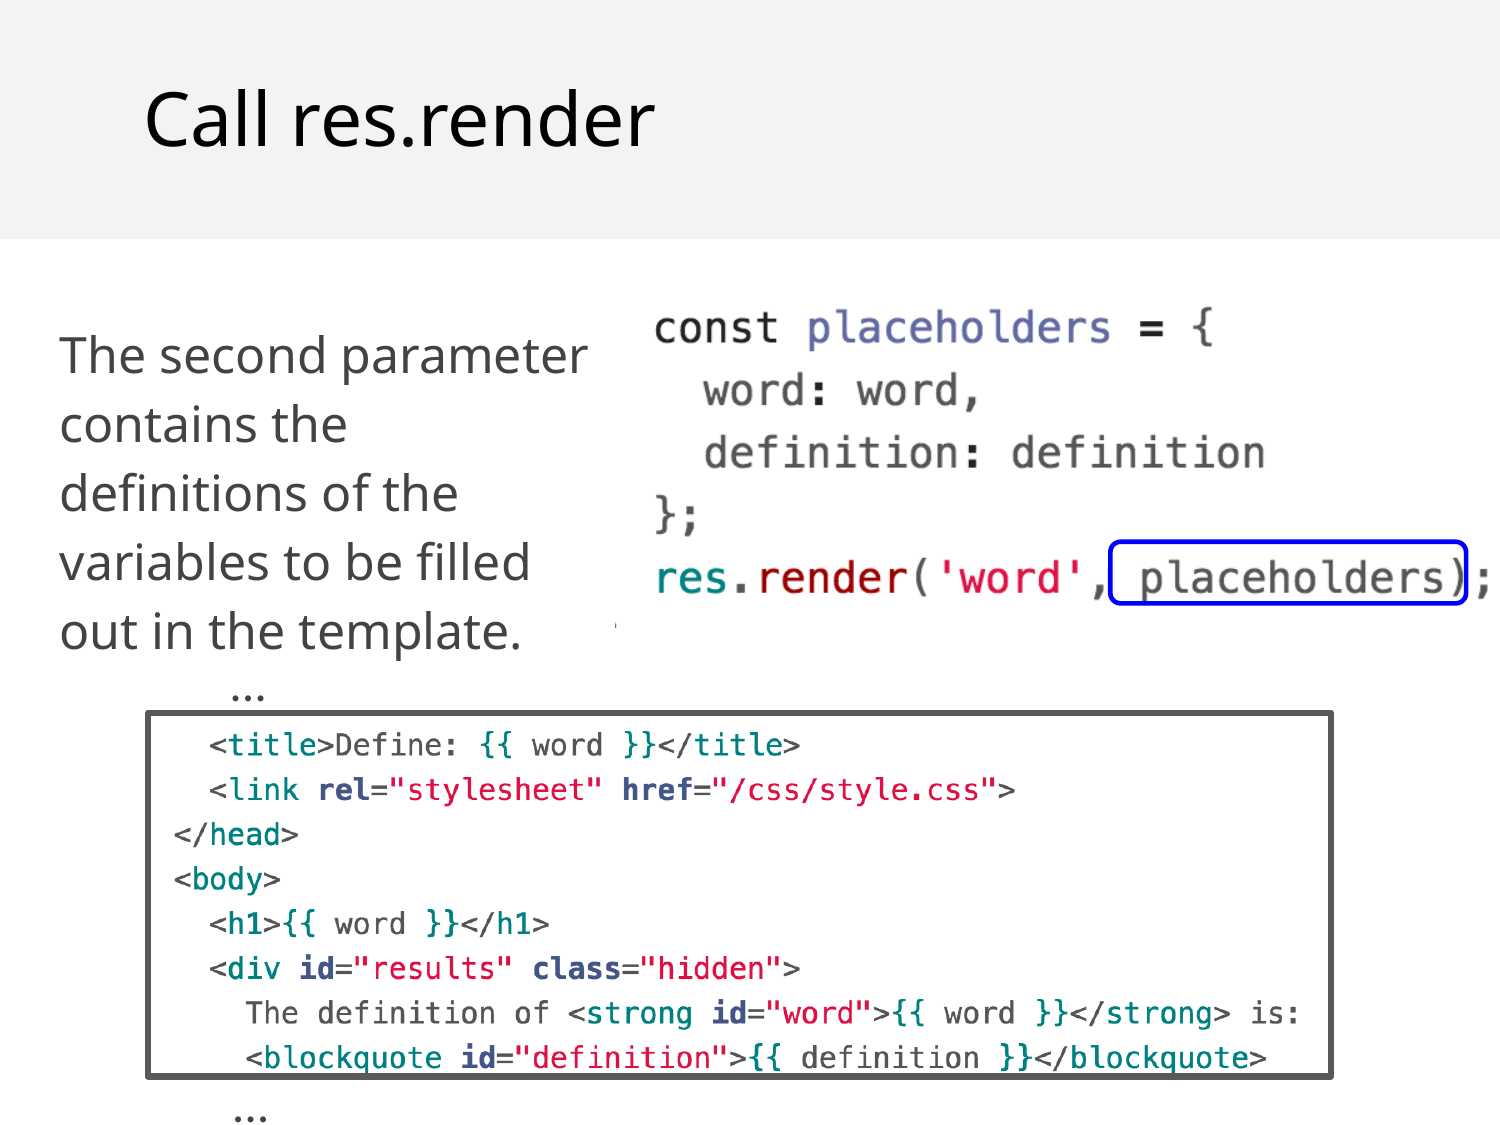

# Call res.render
The second parameter contains the definitions of the variables to be filled out in the template.
...
...